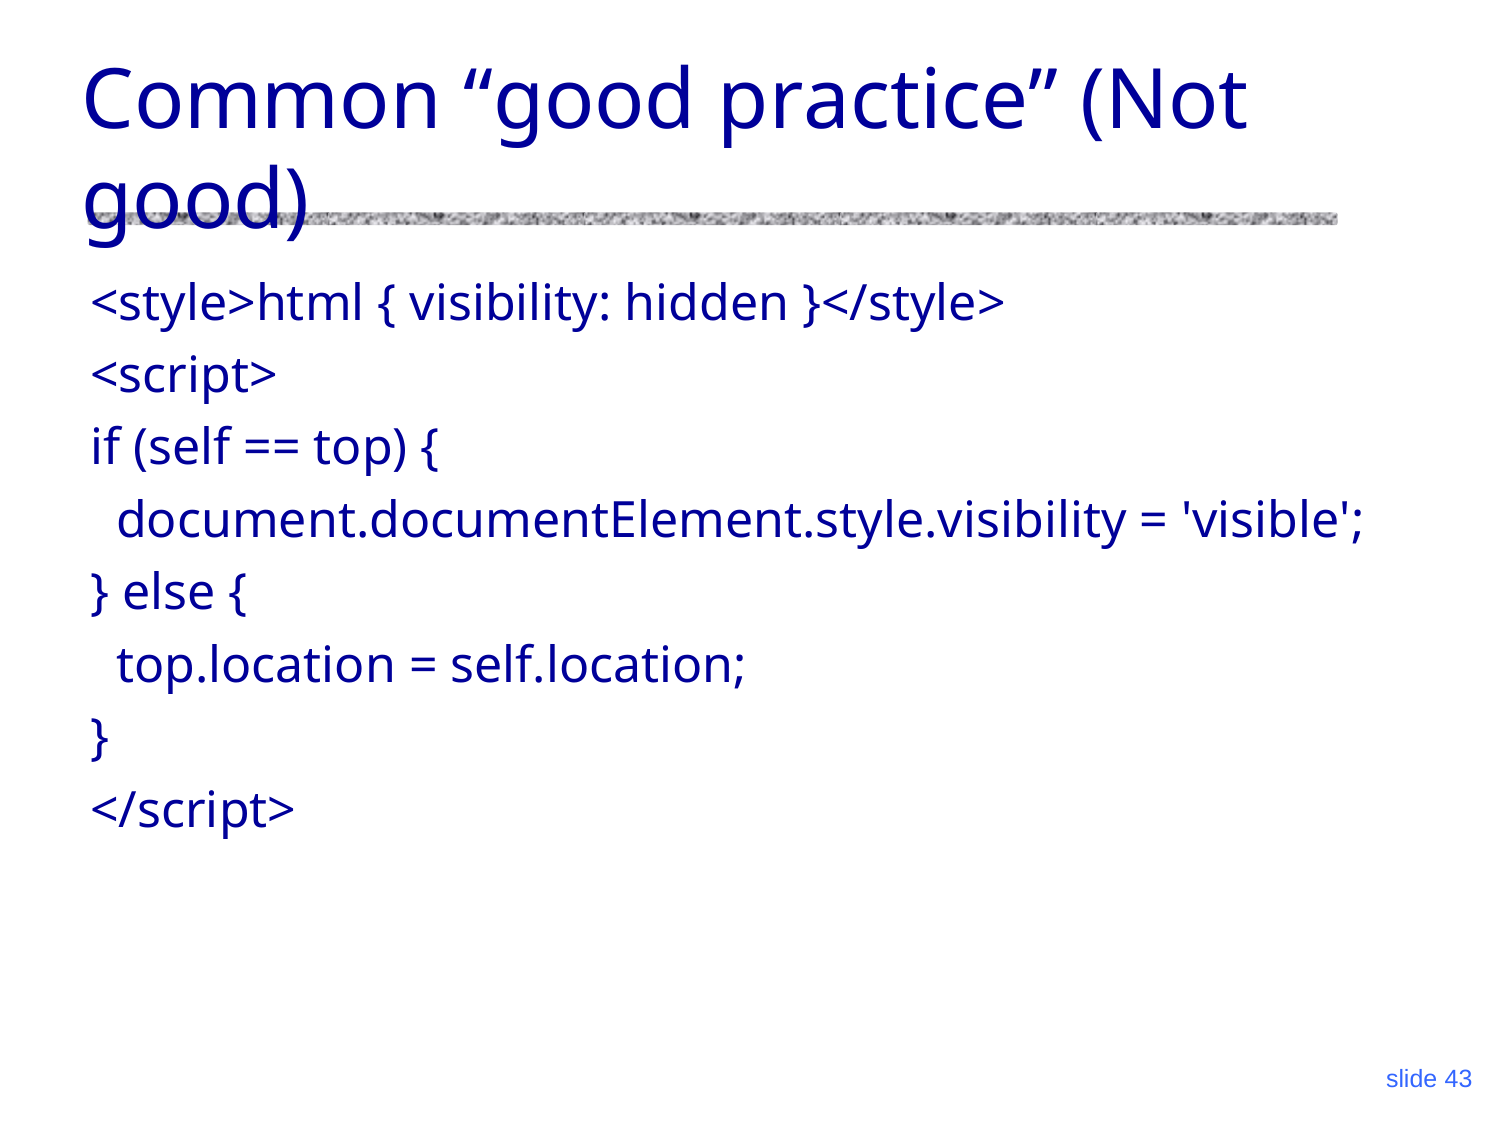

Common “good practice” (Not good)
<style>html { visibility: hidden }</style>
<script>
if (self == top) {
 document.documentElement.style.visibility = 'visible';
} else {
 top.location = self.location;
}
</script>
slide